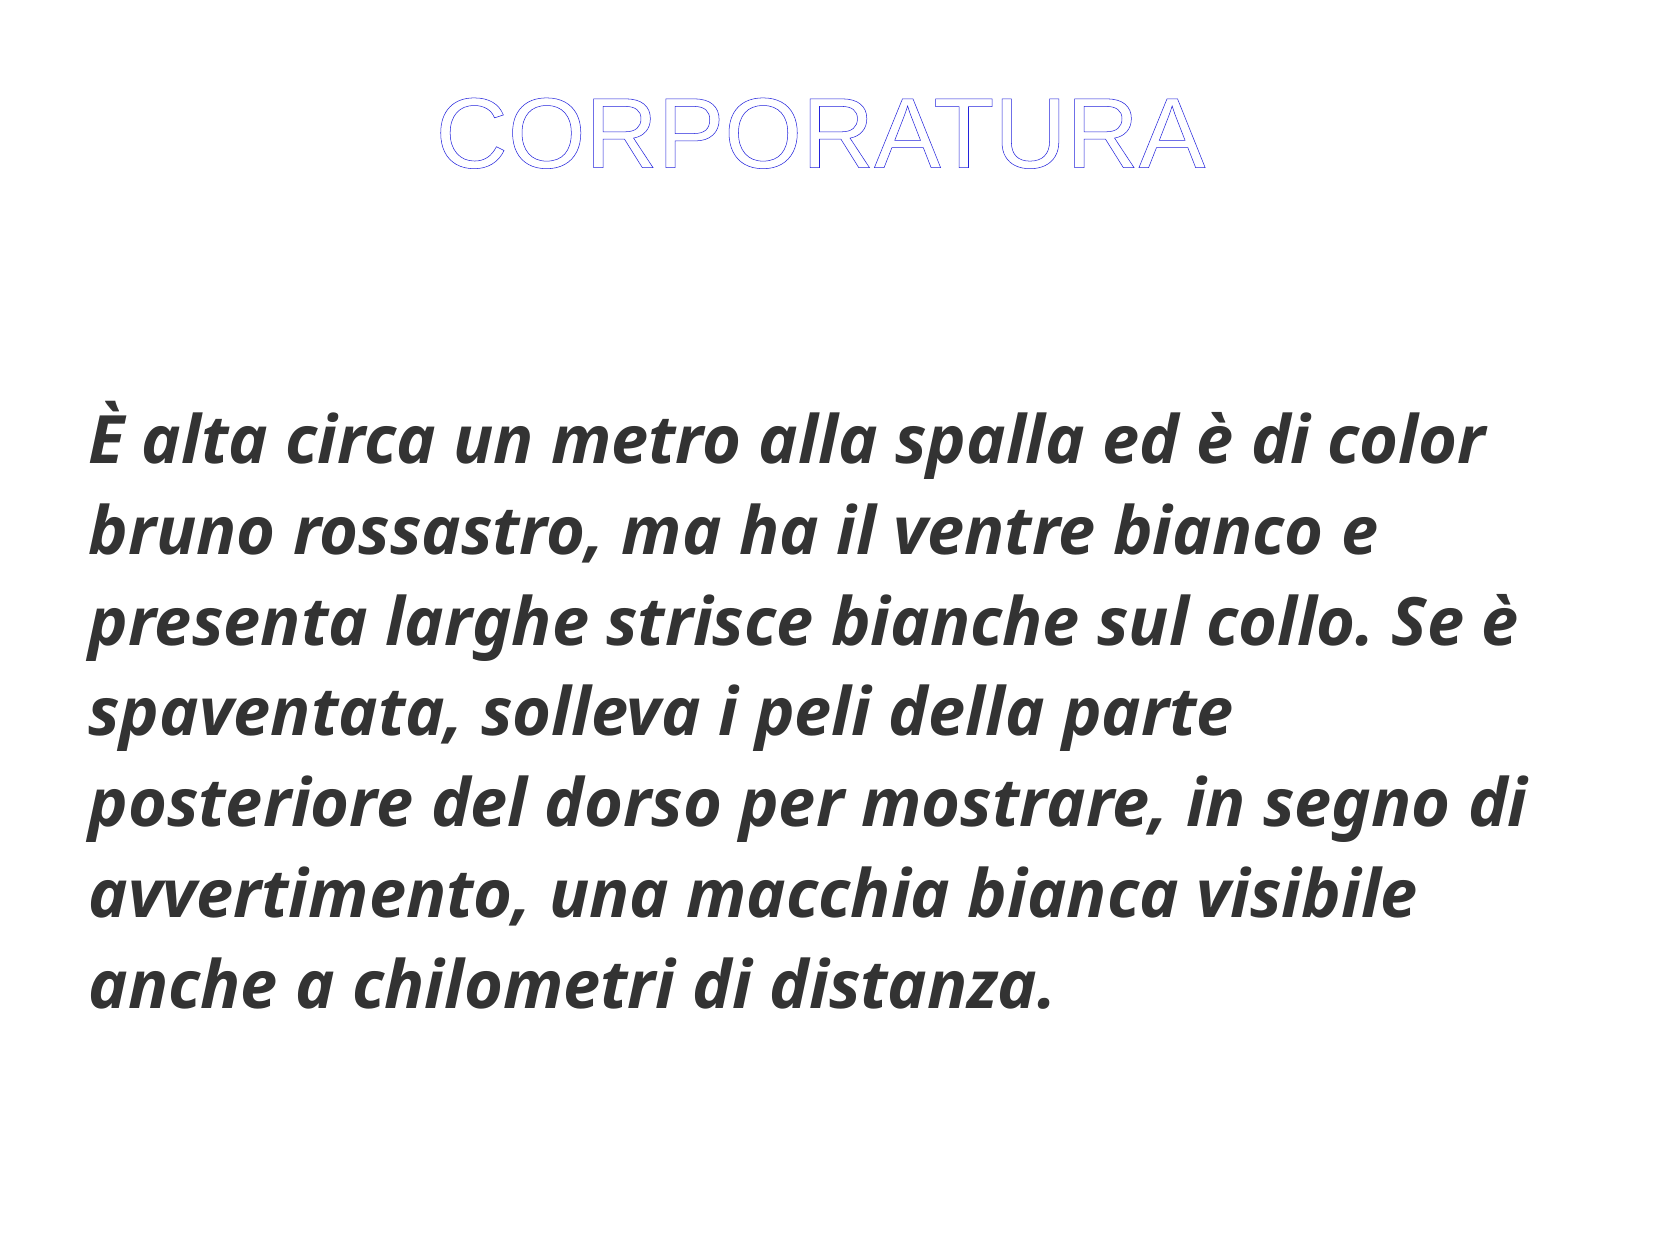

# CORPORATURA
È alta circa un metro alla spalla ed è di color bruno rossastro, ma ha il ventre bianco e presenta larghe strisce bianche sul collo. Se è spaventata, solleva i peli della parte posteriore del dorso per mostrare, in segno di avvertimento, una macchia bianca visibile anche a chilometri di distanza.